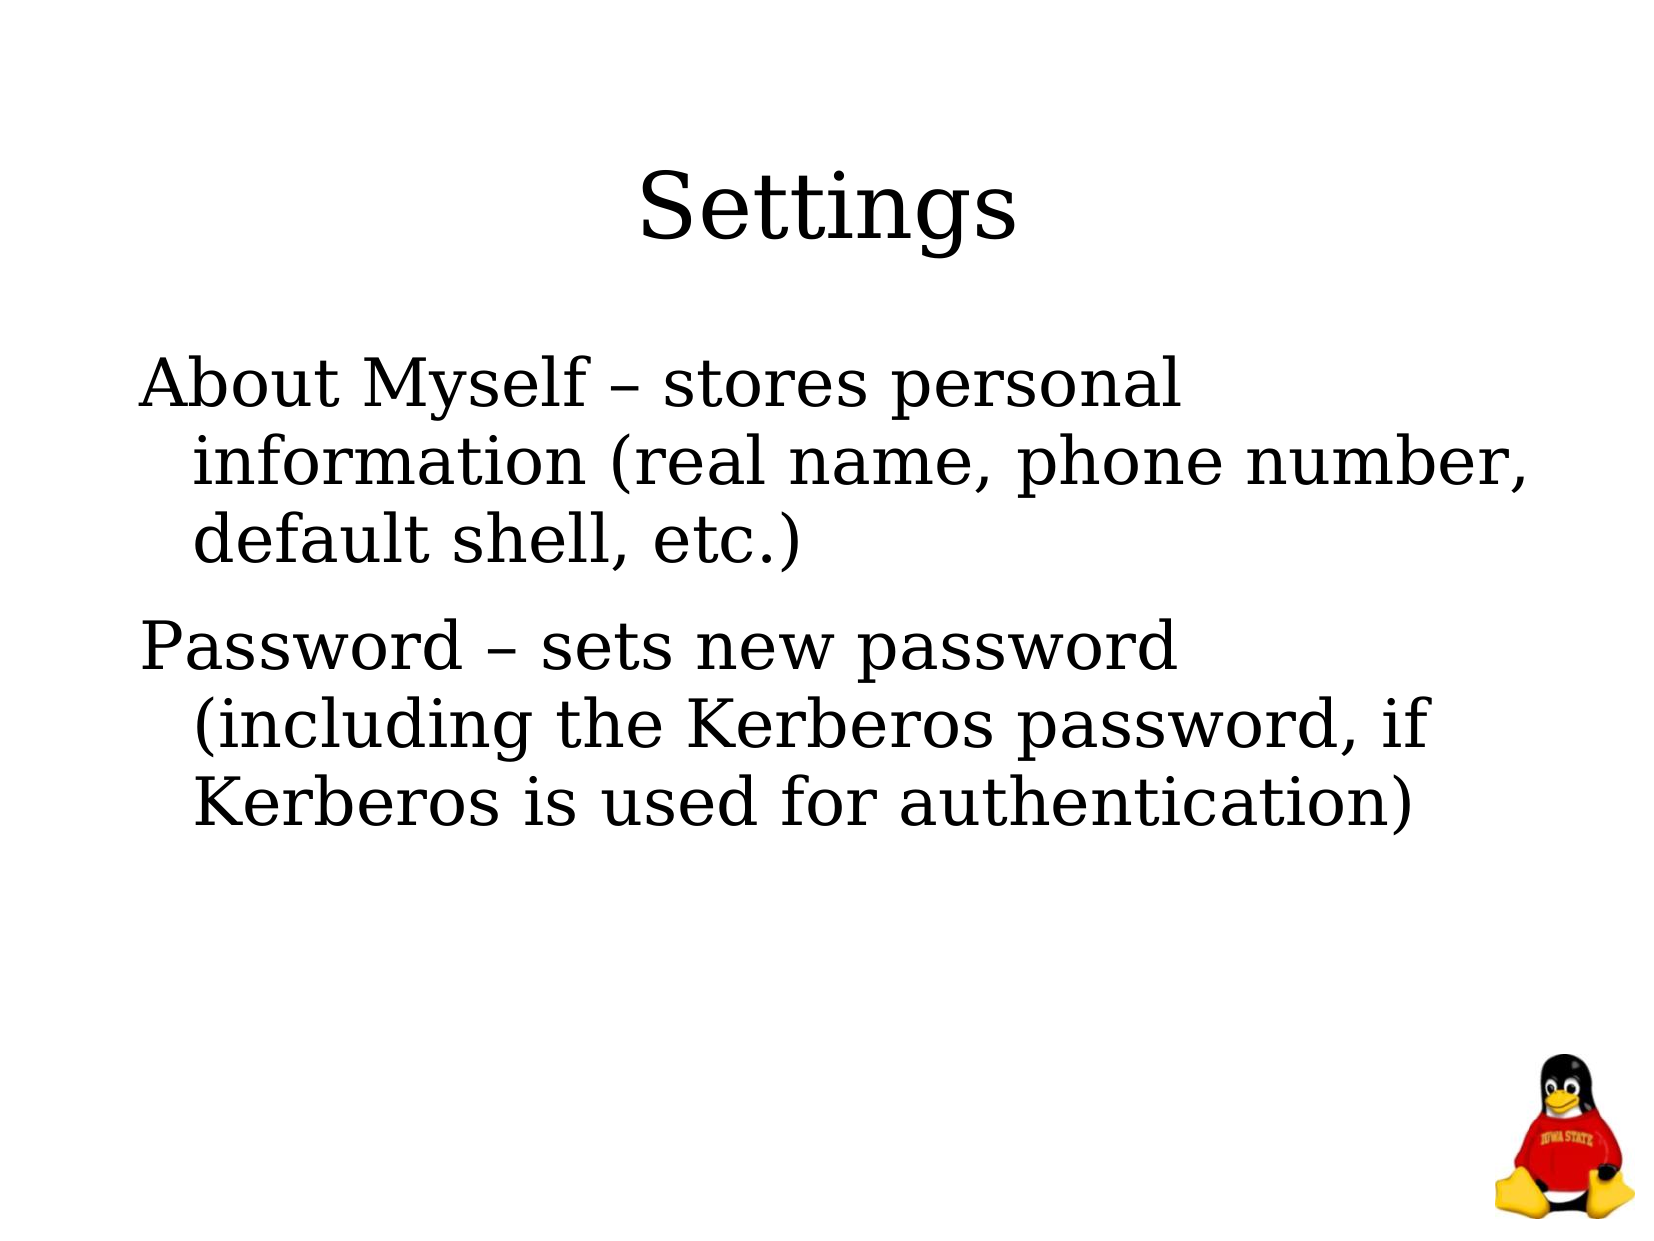

# Settings
About Myself – stores personal information (real name, phone number, default shell, etc.)
Password – sets new password (including the Kerberos password, if Kerberos is used for authentication)